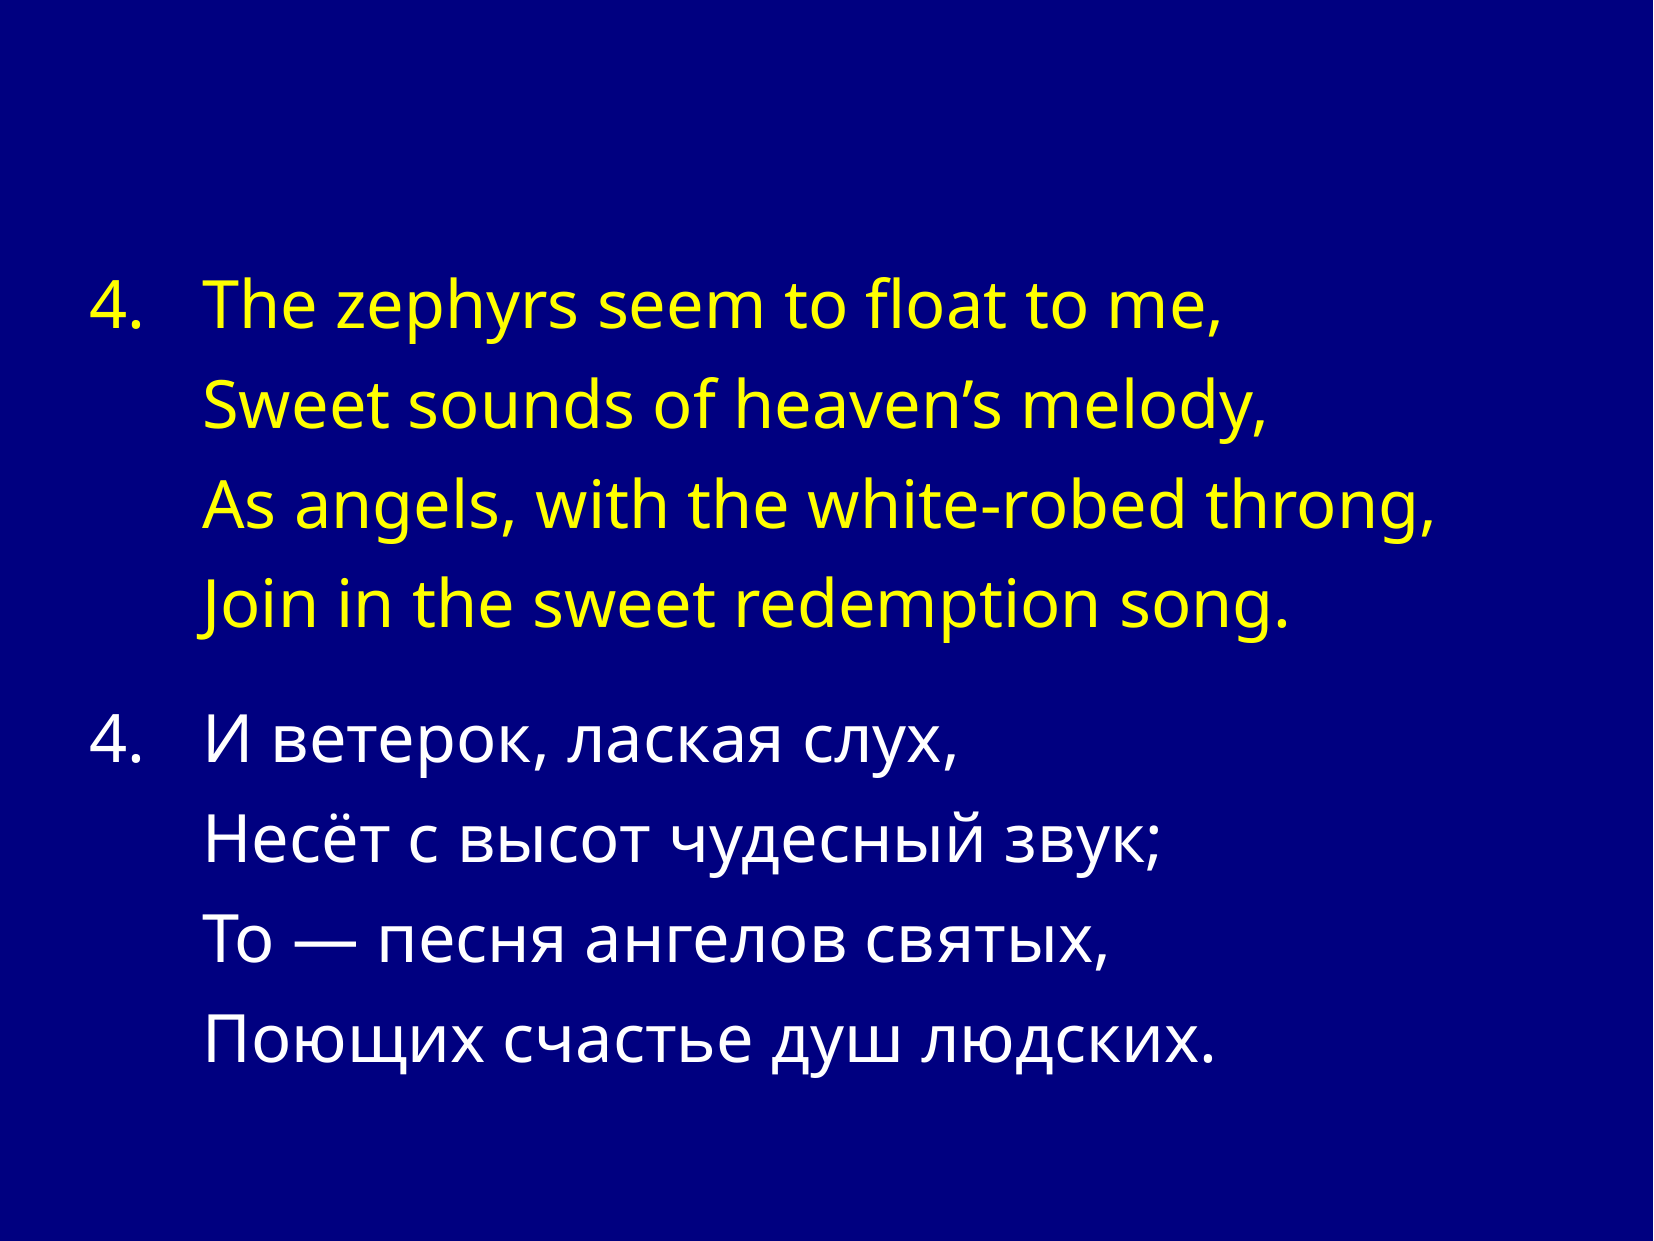

4.	The zephyrs seem to float to me,
	Sweet sounds of heaven’s melody,
	As angels, with the white-robed throng,
	Join in the sweet redemption song.
4.	И ветерок, лаская слух,
	Несёт с высот чудесный звук;
	То — песня ангелов святых,
	Поющих счастье душ людских.